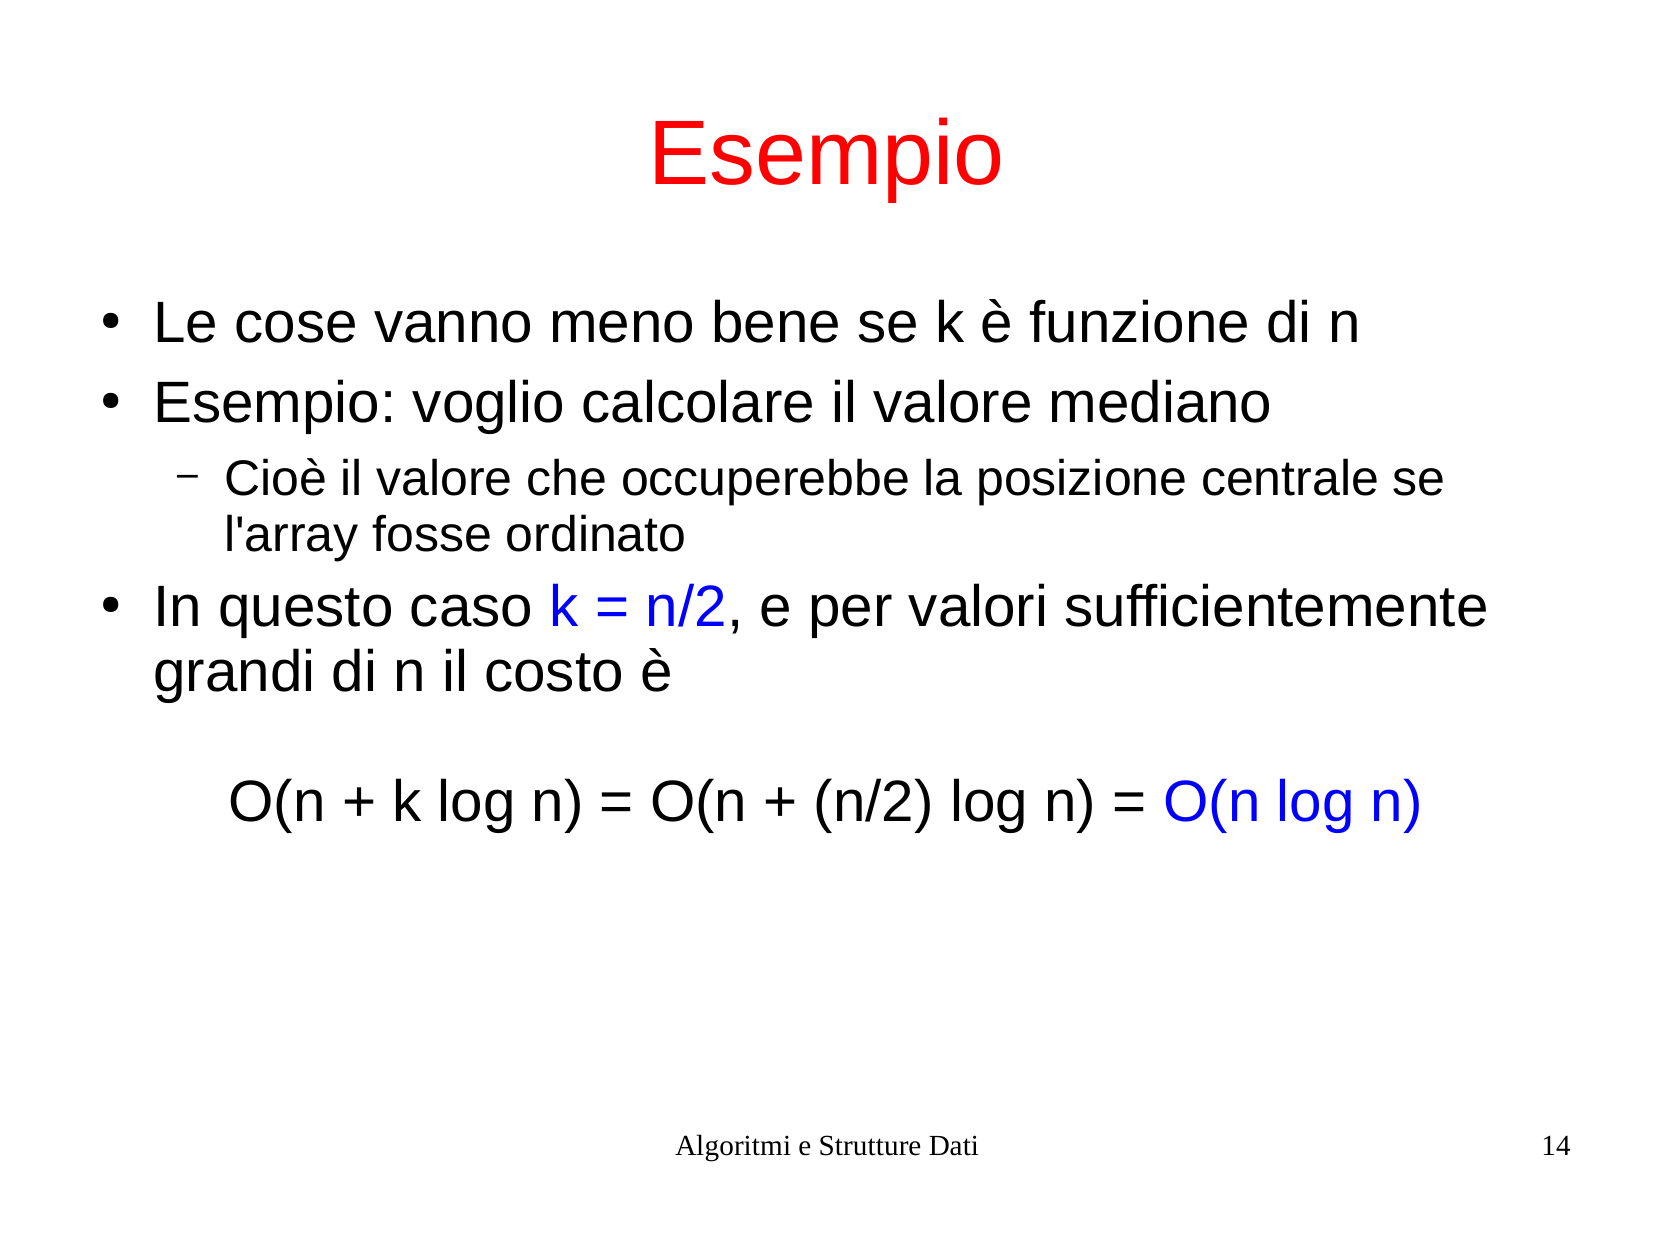

# Esempio
Le cose vanno meno bene se k è funzione di n
Esempio: voglio calcolare il valore mediano
Cioè il valore che occuperebbe la posizione centrale se l'array fosse ordinato
In questo caso k = n/2, e per valori sufficientemente grandi di n il costo è
	O(n + k log n) = O(n + (n/2) log n) = O(n log n)
Algoritmi e Strutture Dati
14